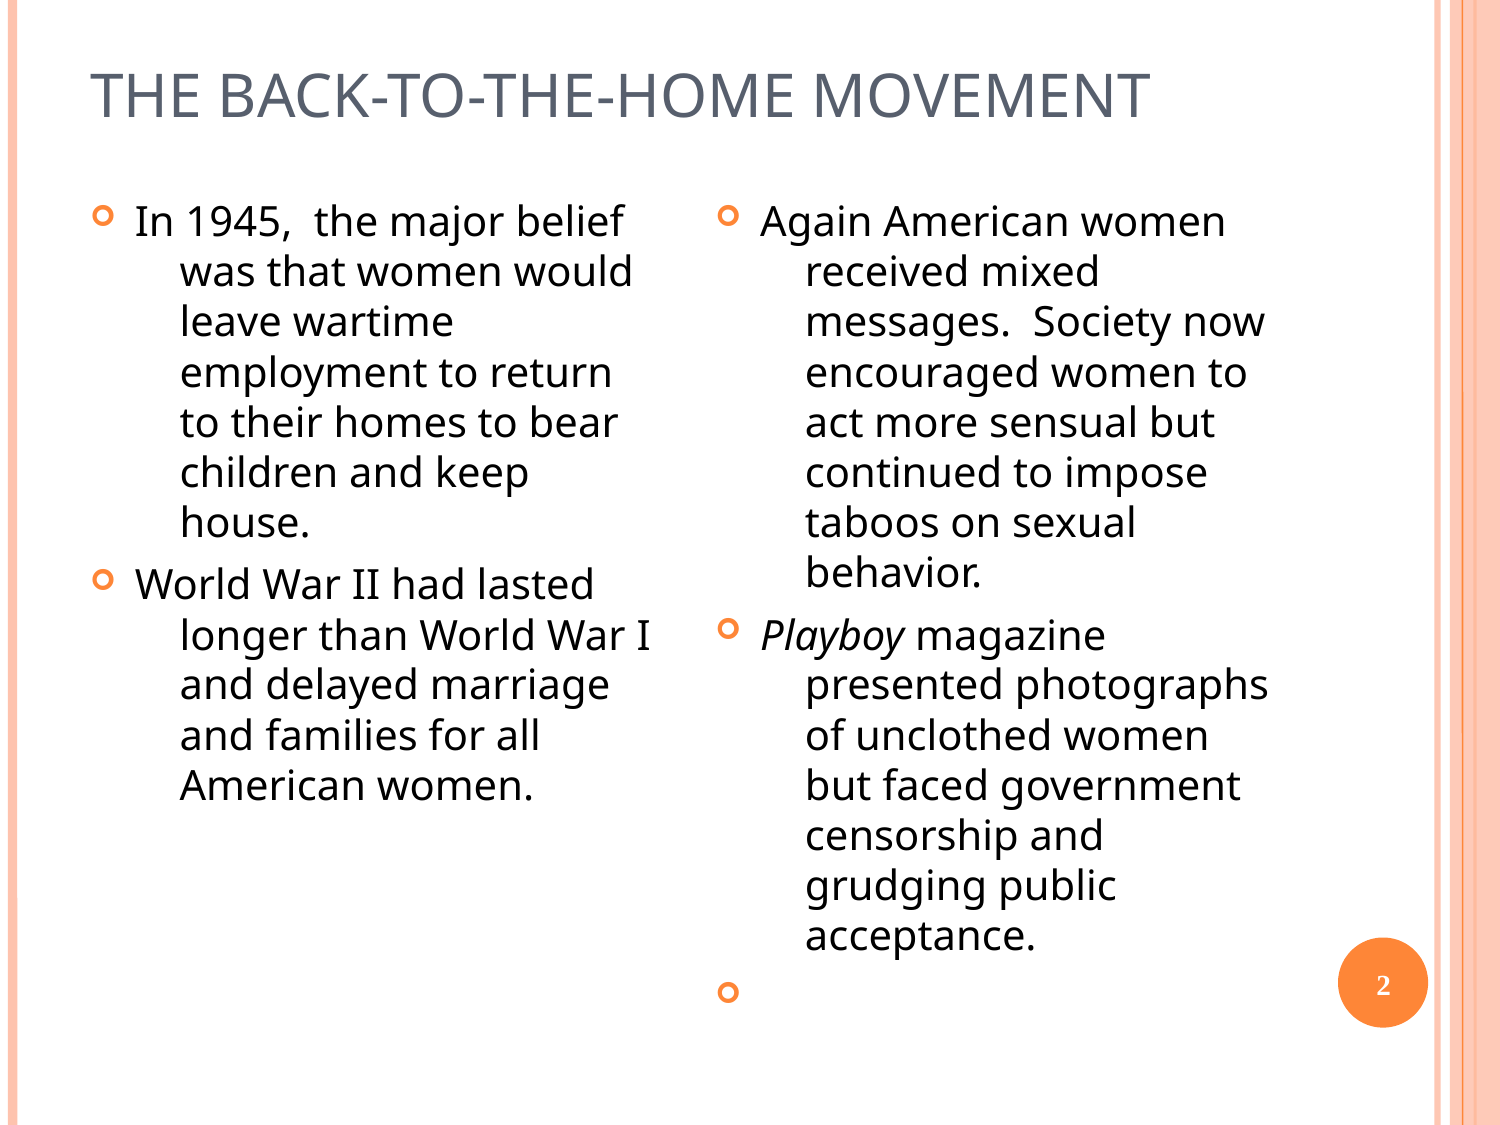

# The Back-to-the-Home Movement
In 1945, the major belief was that women would leave wartime employment to return to their homes to bear children and keep house.
World War II had lasted longer than World War I and delayed marriage and families for all American women.
Again American women received mixed messages. Society now encouraged women to act more sensual but continued to impose taboos on sexual behavior.
Playboy magazine presented photographs of unclothed women but faced government censorship and grudging public acceptance.
2